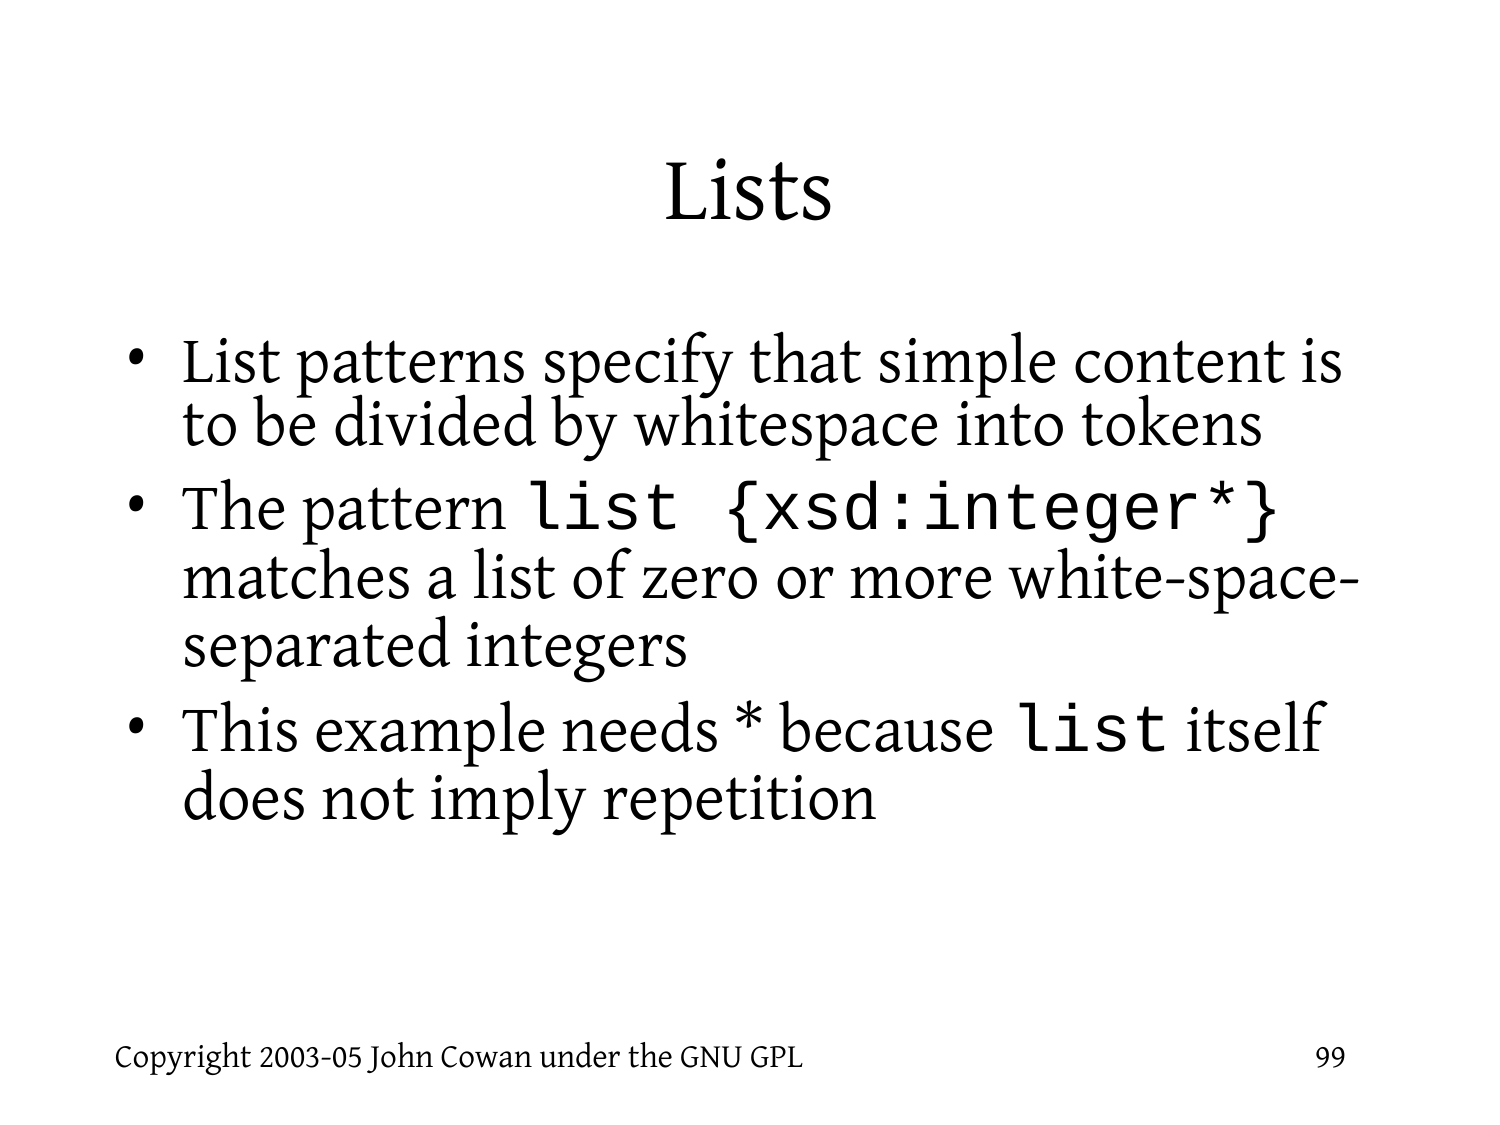

# Lists
List patterns specify that simple content is to be divided by whitespace into tokens
The pattern list {xsd:integer*} matches a list of zero or more white-space-separated integers
This example needs * because list itself does not imply repetition